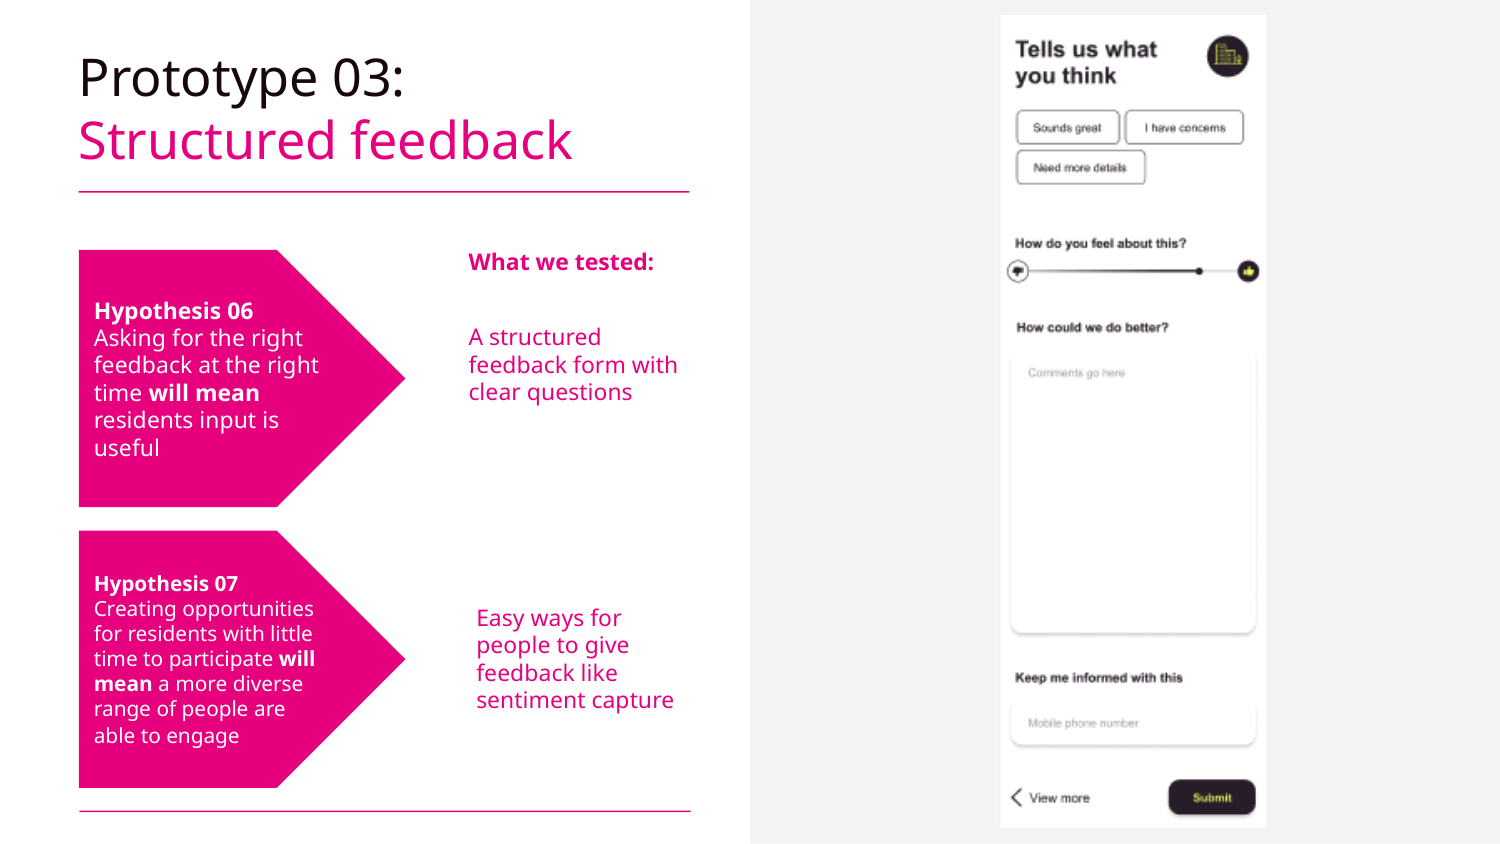

Prototype 03:
Structured feedback
What we tested:
Hypothesis 06 Asking for the right feedback at the right time will mean residents input is useful
A structured feedback form with clear questions
Hypothesis 07 Creating opportunities for residents with little time to participate will mean a more diverse range of people are able to engage
Easy ways for people to give feedback like sentiment capture